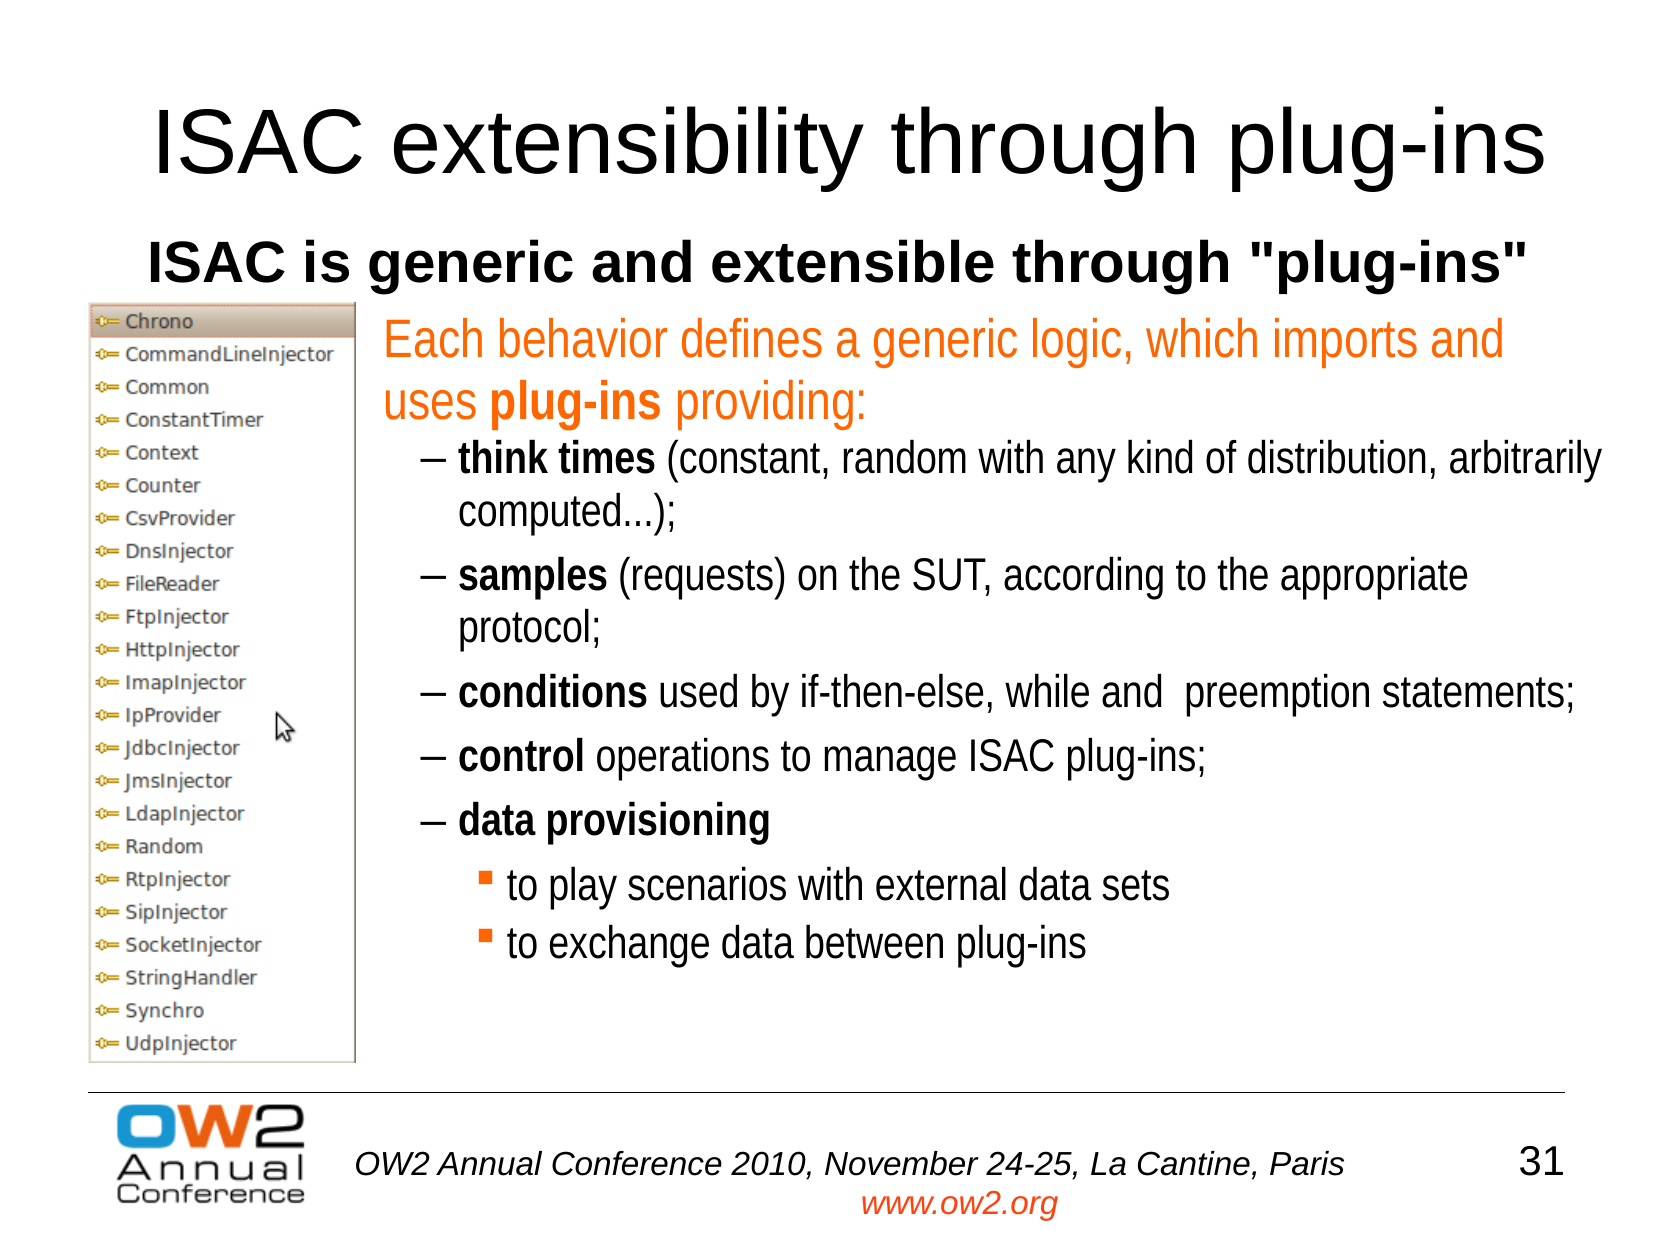

# ISAC extensibility through plug-ins
ISAC is generic and extensible through "plug-ins"
Each behavior defines a generic logic, which imports and uses plug-ins providing:
think times (constant, random with any kind of distribution, arbitrarily computed...);
samples (requests) on the SUT, according to the appropriate protocol;
conditions used by if-then-else, while and preemption statements;
control operations to manage ISAC plug-ins;
data provisioning
 to play scenarios with external data sets
 to exchange data between plug-ins